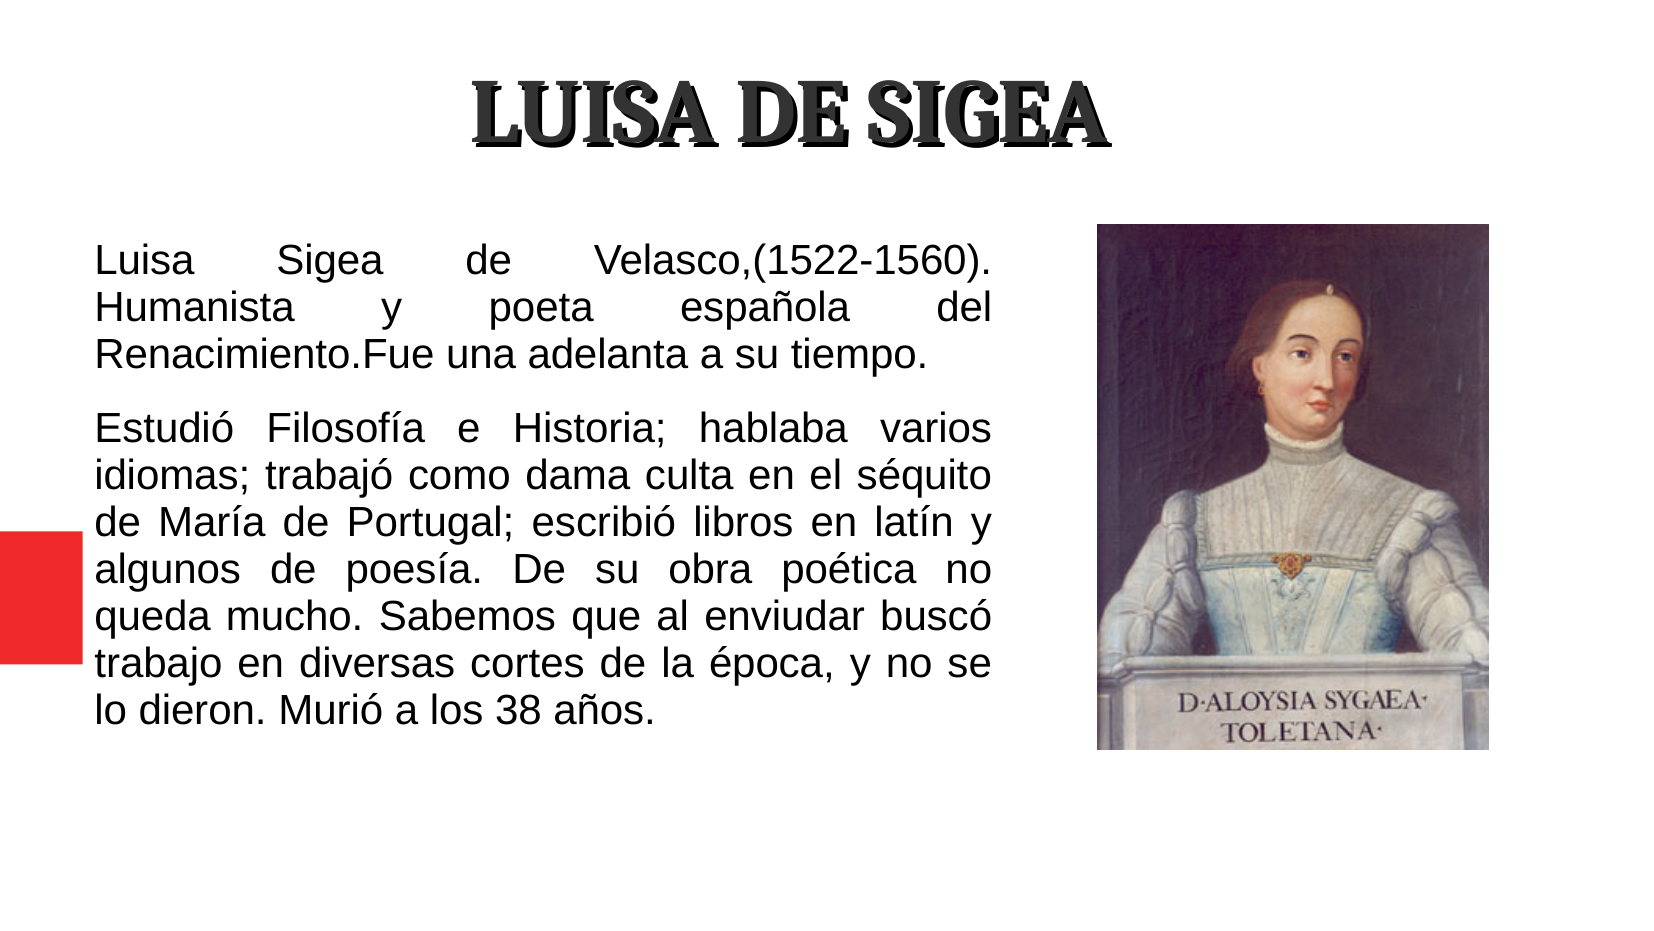

# LUISA DE SIGEA
Luisa Sigea de Velasco,(1522-1560). Humanista y poeta española del Renacimiento.Fue una adelanta a su tiempo.
Estudió Filosofía e Historia; hablaba varios idiomas; trabajó como dama culta en el séquito de María de Portugal; escribió libros en latín y algunos de poesía. De su obra poética no queda mucho. Sabemos que al enviudar buscó trabajo en diversas cortes de la época, y no se lo dieron. Murió a los 38 años.